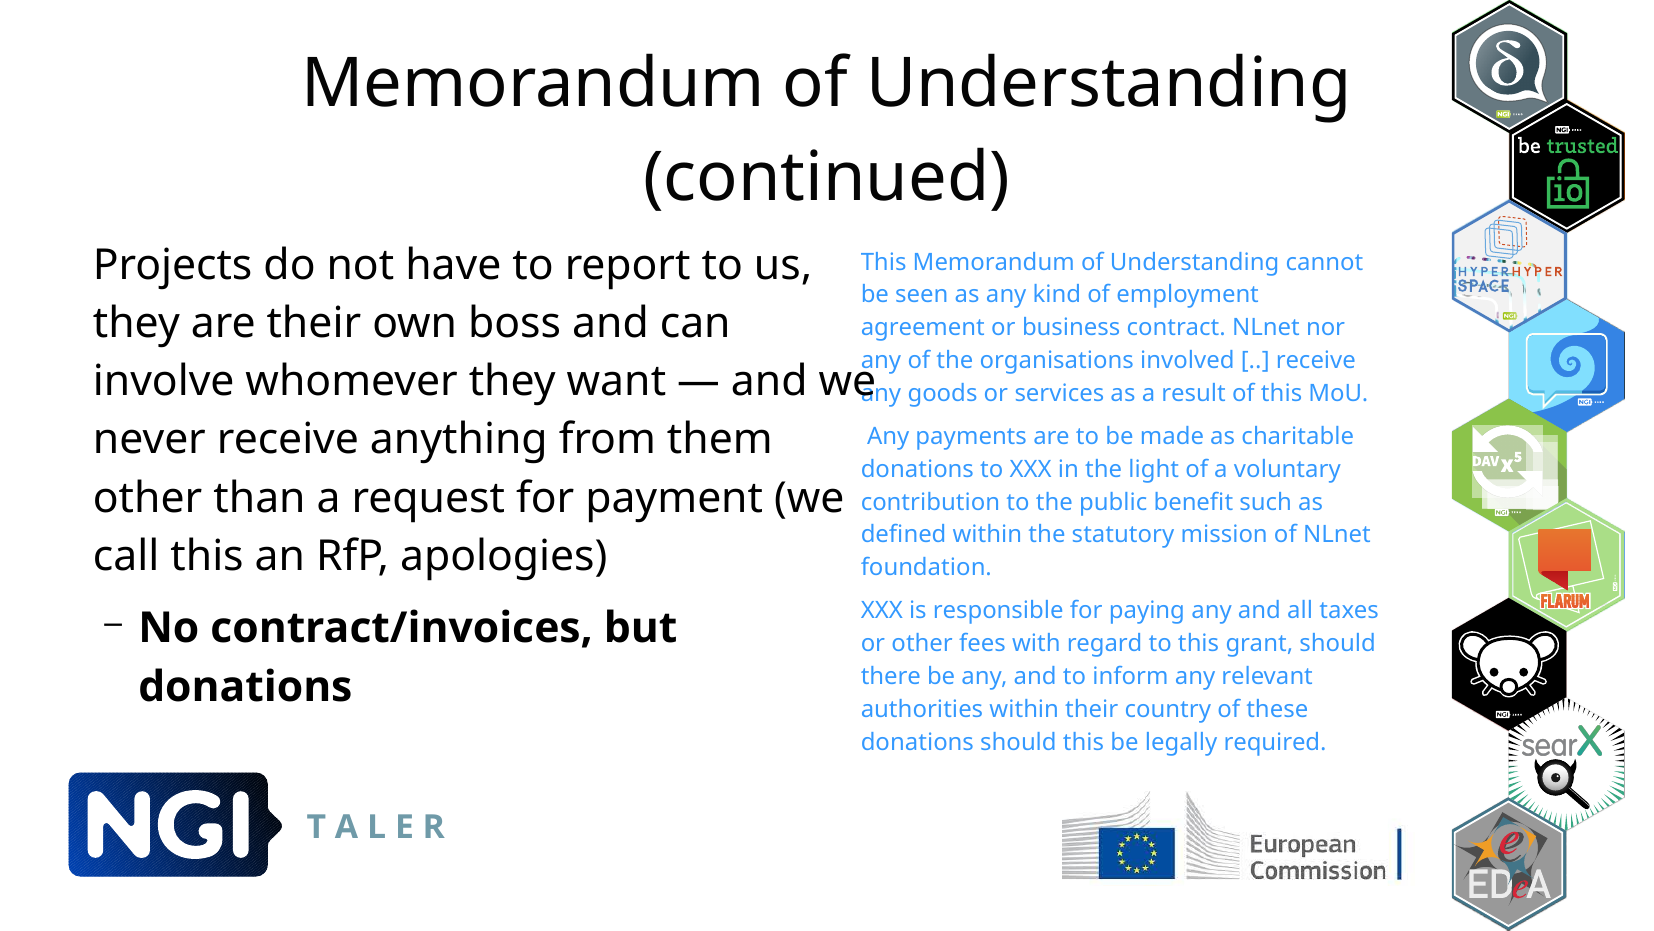

# Memorandum of Understanding (continued)
Projects do not have to report to us, they are their own boss and can involve whomever they want — and we never receive anything from them other than a request for payment (we call this an RfP, apologies)
No contract/invoices, but donations
This Memorandum of Understanding cannot be seen as any kind of employment agreement or business contract. NLnet nor any of the organisations involved [..] receive any goods or services as a result of this MoU.
 Any payments are to be made as charitable donations to XXX in the light of a voluntary contribution to the public benefit such as defined within the statutory mission of NLnet foundation.
XXX is responsible for paying any and all taxes or other fees with regard to this grant, should there be any, and to inform any relevant authorities within their country of these donations should this be legally required.